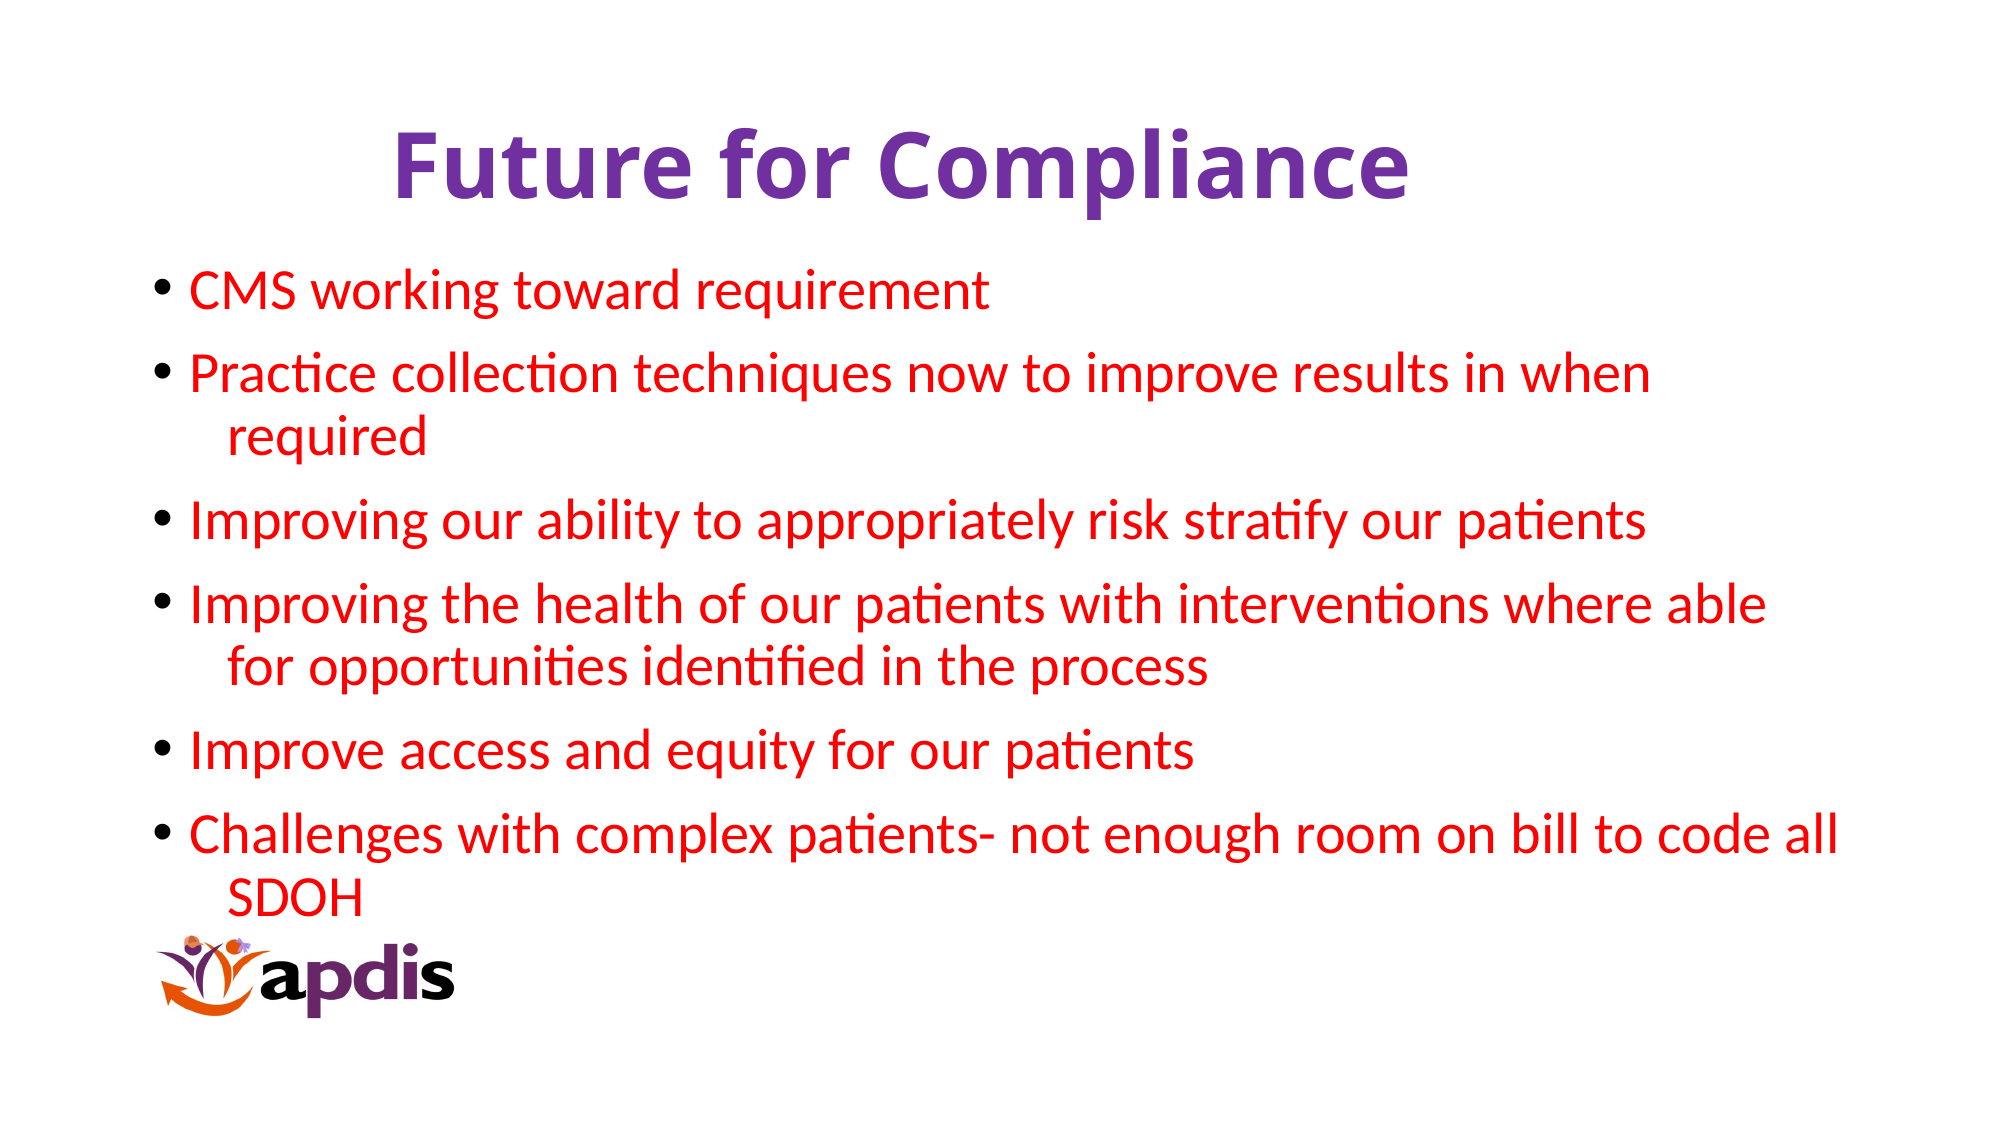

# Future for Compliance
CMS working toward requirement
Practice collection techniques now to improve results in when required
Improving our ability to appropriately risk stratify our patients
Improving the health of our patients with interventions where able for opportunities identified in the process
Improve access and equity for our patients
Challenges with complex patients- not enough room on bill to code all SDOH